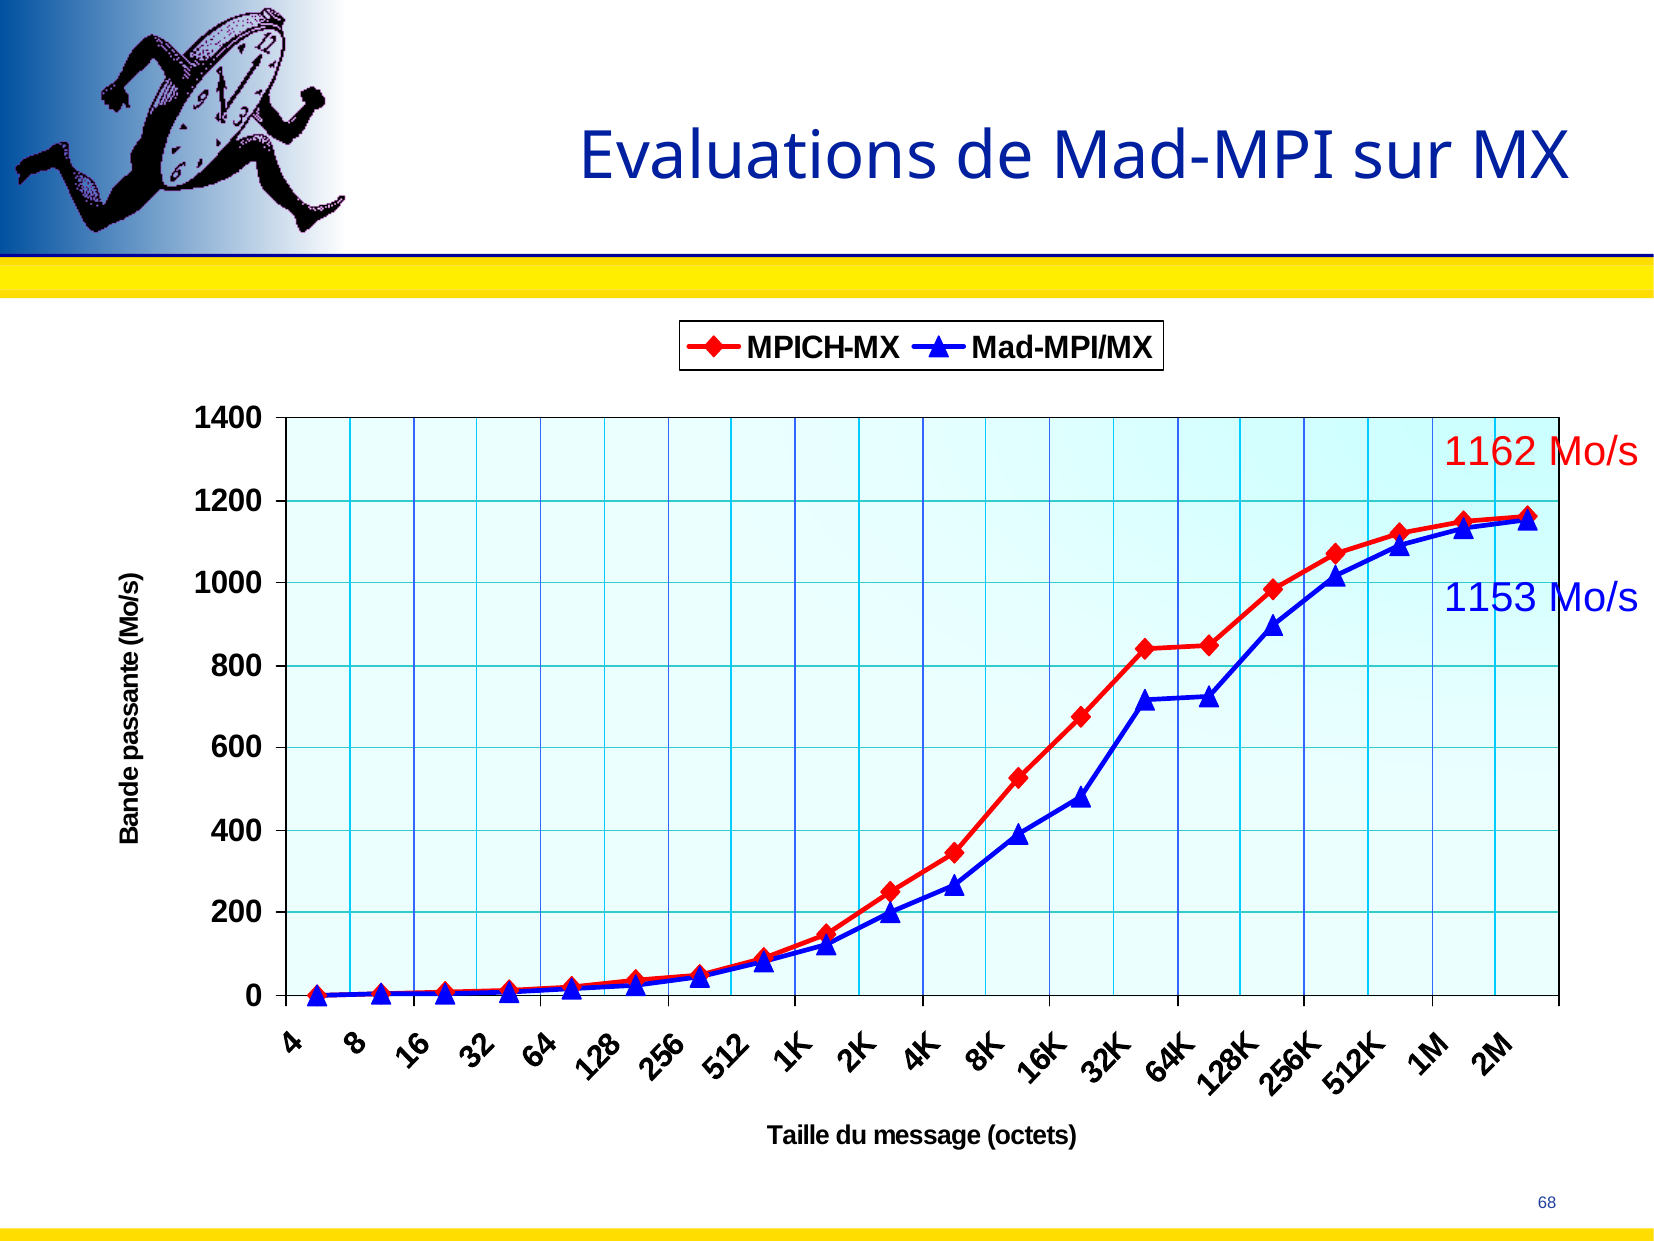

# Evaluations de Mad-MPI sur MX
1162 Mo/s
1153 Mo/s